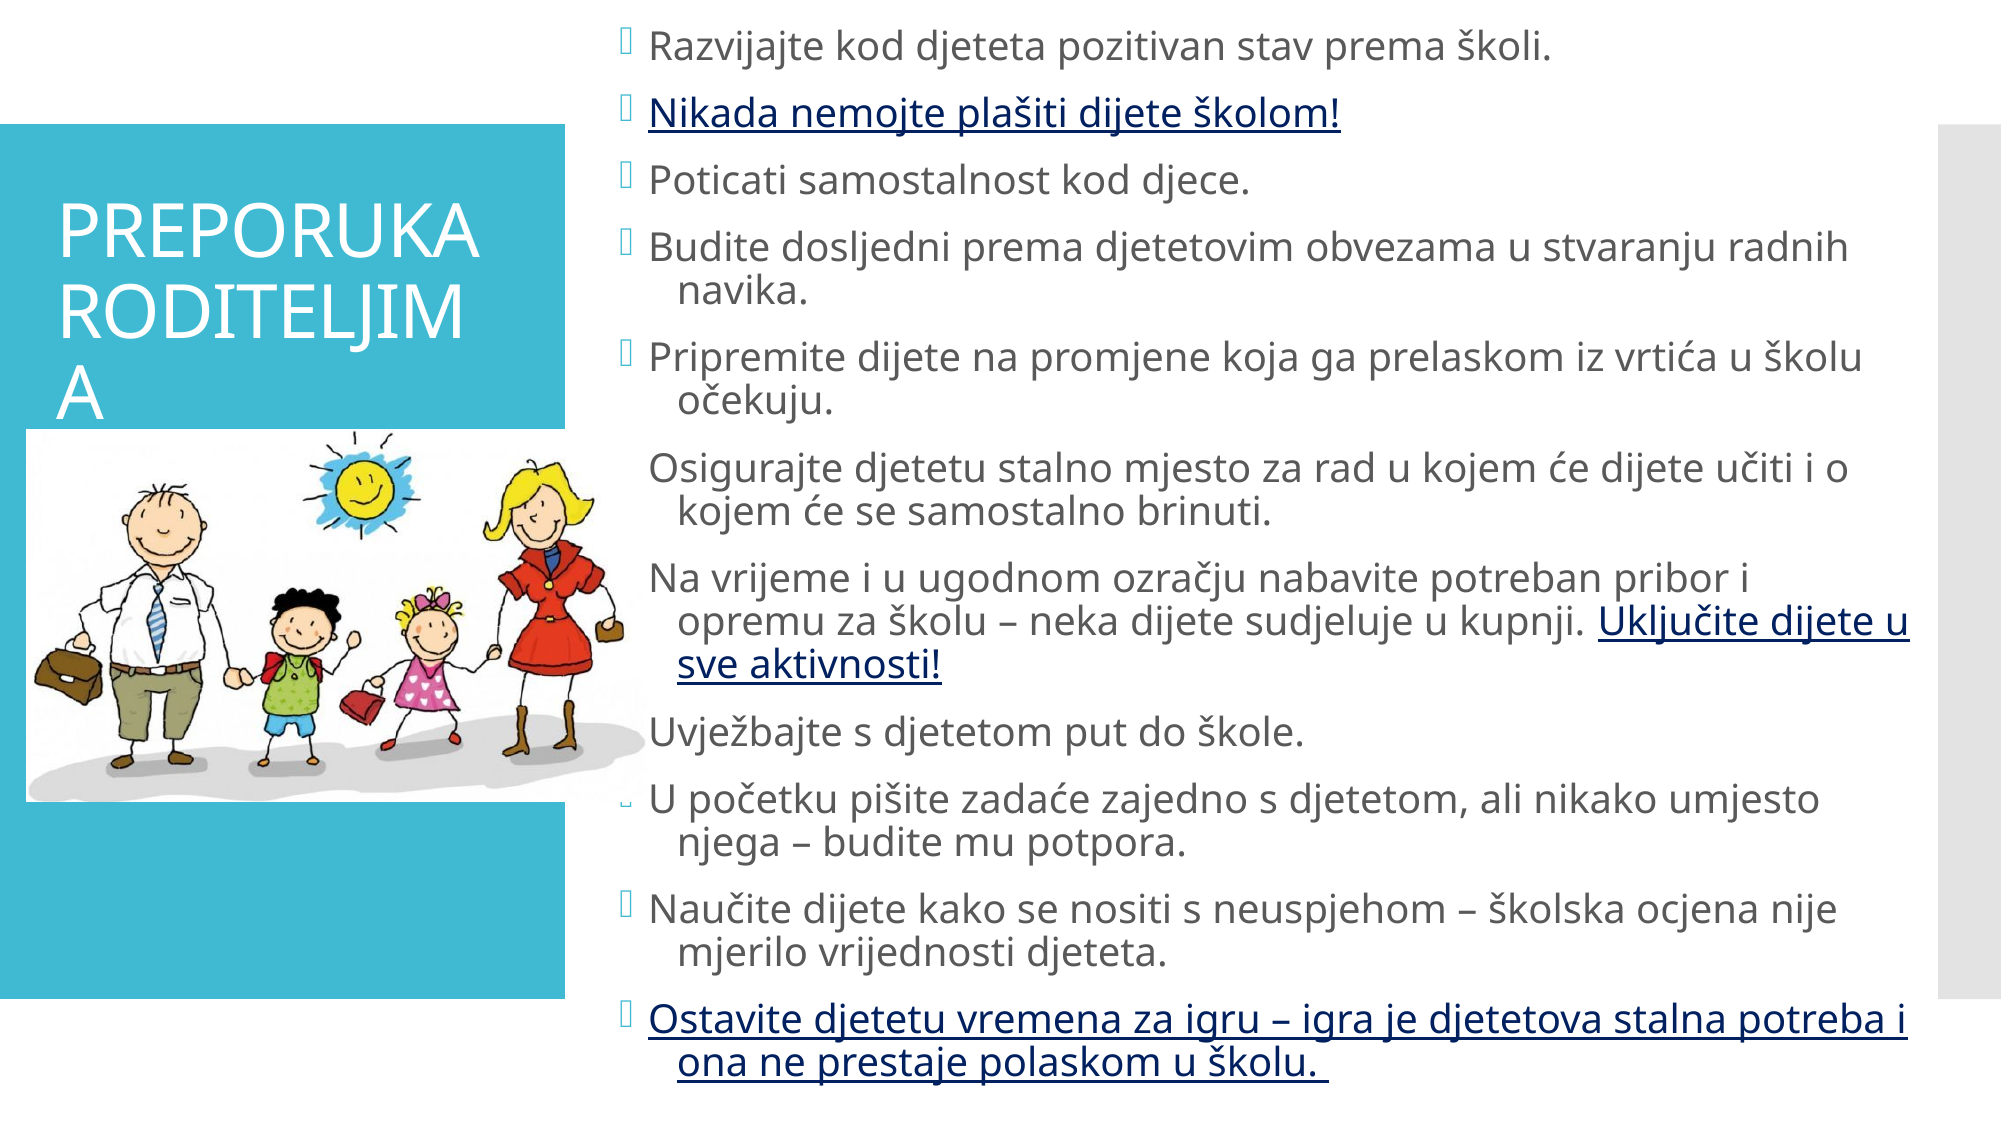

Razvijajte kod djeteta pozitivan stav prema školi.
Nikada nemojte plašiti dijete školom!
Poticati samostalnost kod djece.
Budite dosljedni prema djetetovim obvezama u stvaranju radnih navika.
Pripremite dijete na promjene koja ga prelaskom iz vrtića u školu očekuju.
Osigurajte djetetu stalno mjesto za rad u kojem će dijete učiti i o kojem će se samostalno brinuti.
Na vrijeme i u ugodnom ozračju nabavite potreban pribor i opremu za školu – neka dijete sudjeluje u kupnji. Uključite dijete u sve aktivnosti!
Uvježbajte s djetetom put do škole.
U početku pišite zadaće zajedno s djetetom, ali nikako umjesto njega – budite mu potpora.
Naučite dijete kako se nositi s neuspjehom – školska ocjena nije mjerilo vrijednosti djeteta.
Ostavite djetetu vremena za igru – igra je djetetova stalna potreba i ona ne prestaje polaskom u školu.
# PREPORUKA RODITELJIMA